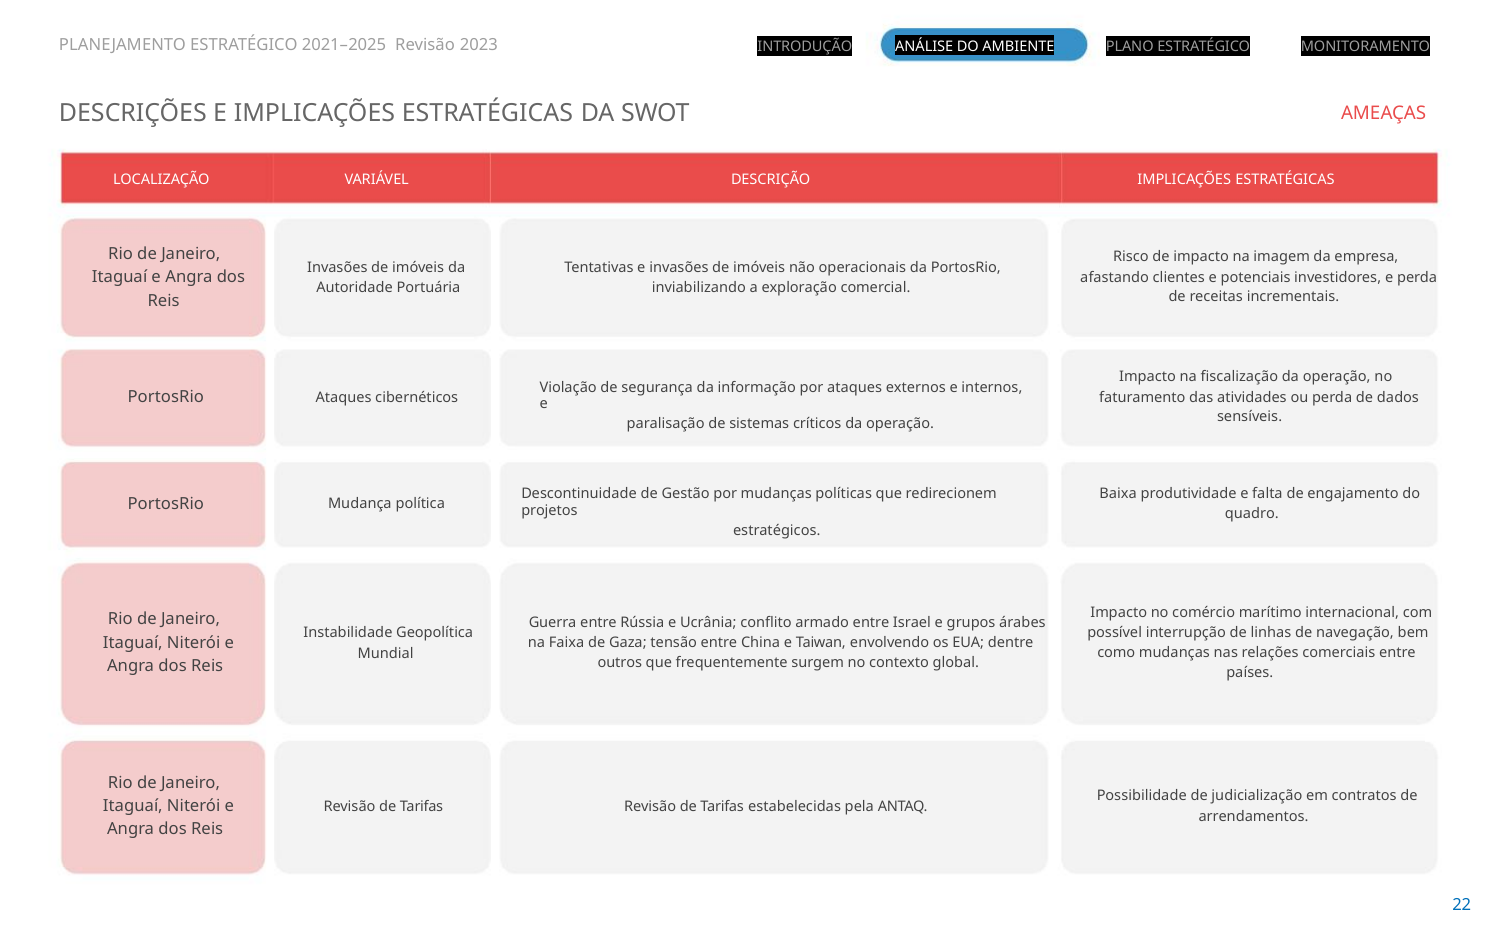

PLANEJAMENTO ESTRATÉGICO 2021–2025 Revisão 2023
ANÁLISE DO AMBIENTE
INTRODUÇÃO
PLANO ESTRATÉGICO
MONITORAMENTO
DESCRIÇÕES E IMPLICAÇÕES ESTRATÉGICAS DA SWOT
AMEAÇAS
LOCALIZAÇÃO
VARIÁVEL
DESCRIÇÃO
IMPLICAÇÕES ESTRATÉGICAS
Rio de Janeiro,
Itaguaí e Angra dos
Reis
Risco de impacto na imagem da empresa,
afastando clientes e potenciais investidores, e perda
de receitas incrementais.
Invasões de imóveis da
Autoridade Portuária
Tentativas e invasões de imóveis não operacionais da PortosRio,
inviabilizando a exploração comercial.
Impacto na fiscalização da operação, no
faturamento das atividades ou perda de dados
sensíveis.
Violação de segurança da informação por ataques externos e internos, e
paralisação de sistemas críticos da operação.
PortosRio
PortosRio
Ataques cibernéticos
Mudança política
Descontinuidade de Gestão por mudanças políticas que redirecionem projetos
estratégicos.
Baixa produtividade e falta de engajamento do
quadro.
Impacto no comércio marítimo internacional, com
possível interrupção de linhas de navegação, bem
como mudanças nas relações comerciais entre
países.
Rio de Janeiro,
Itaguaí, Niterói e
Angra dos Reis
Guerra entre Rússia e Ucrânia; conflito armado entre Israel e grupos árabes
na Faixa de Gaza; tensão entre China e Taiwan, envolvendo os EUA; dentre
outros que frequentemente surgem no contexto global.
Instabilidade Geopolítica
Mundial
Rio de Janeiro,
Itaguaí, Niterói e
Angra dos Reis
Possibilidade de judicialização em contratos de
arrendamentos.
Revisão de Tarifas
Revisão de Tarifas estabelecidas pela ANTAQ.
22